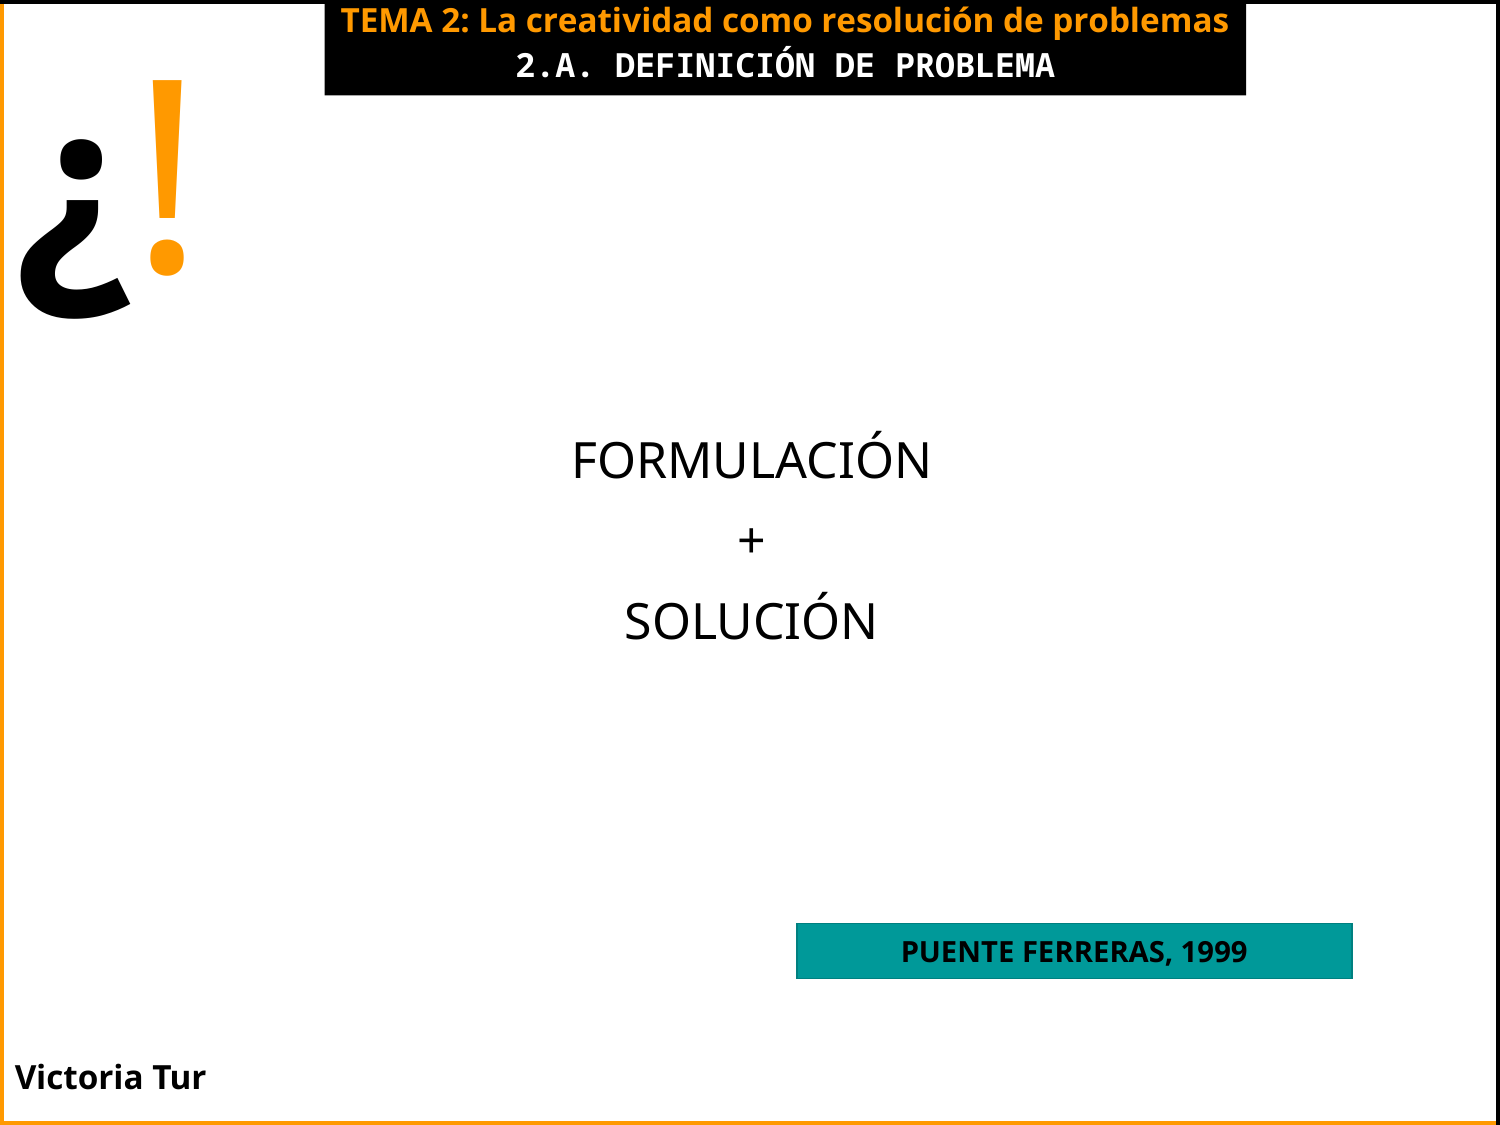

# FORMULACIÓN
+
SOLUCIÓN
PUENTE FERRERAS, 1999